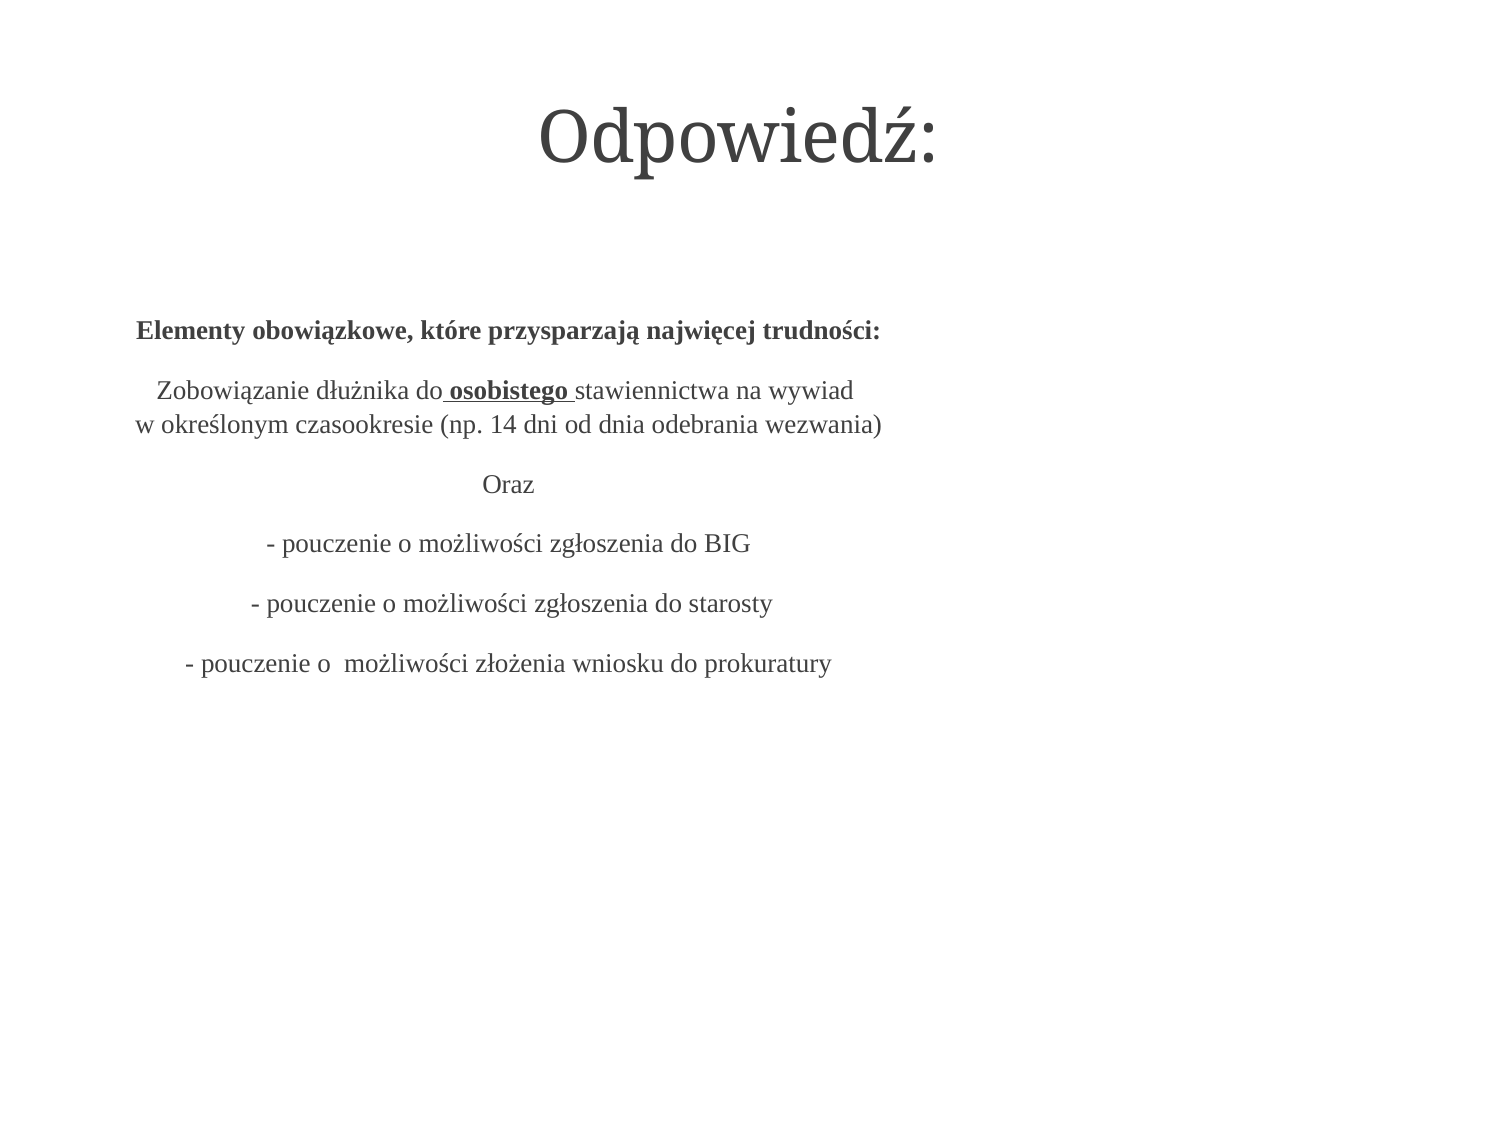

# Odpowiedź:
Elementy obowiązkowe, które przysparzają najwięcej trudności:
Zobowiązanie dłużnika do osobistego stawiennictwa na wywiad
w określonym czasookresie (np. 14 dni od dnia odebrania wezwania)
Oraz
- pouczenie o możliwości zgłoszenia do BIG
 - pouczenie o możliwości zgłoszenia do starosty
- pouczenie o możliwości złożenia wniosku do prokuratury